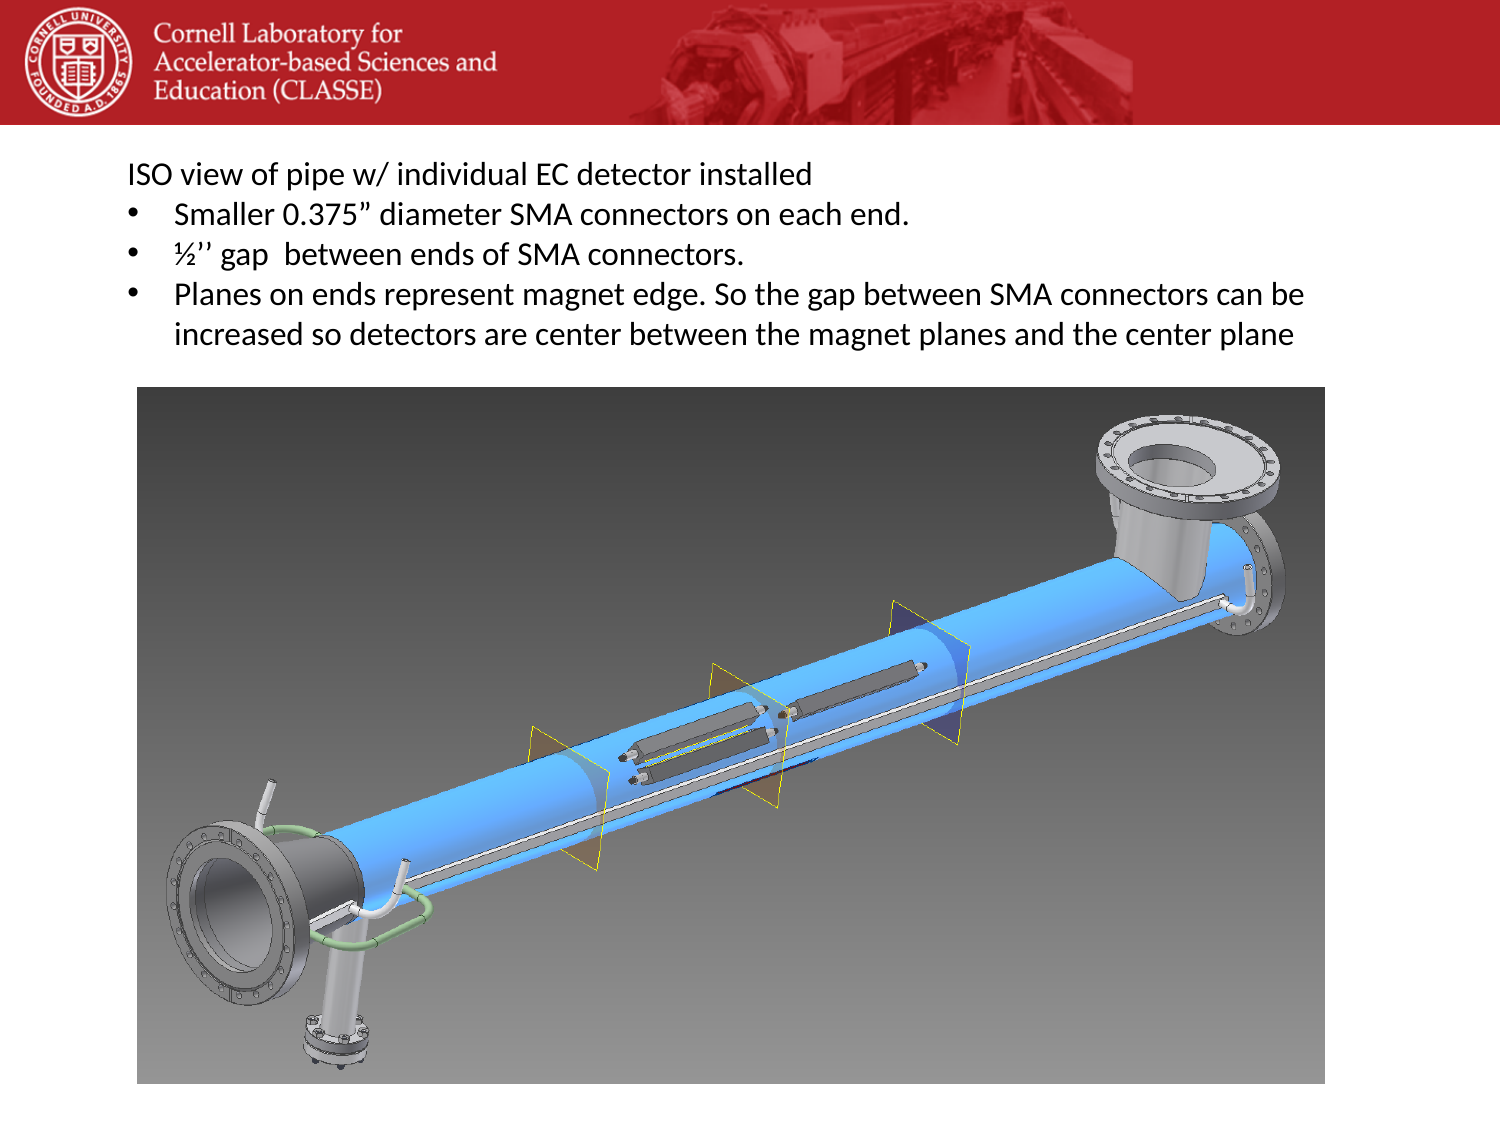

ISO view of pipe w/ individual EC detector installed
Smaller 0.375” diameter SMA connectors on each end.
½’’ gap between ends of SMA connectors.
Planes on ends represent magnet edge. So the gap between SMA connectors can be increased so detectors are center between the magnet planes and the center plane